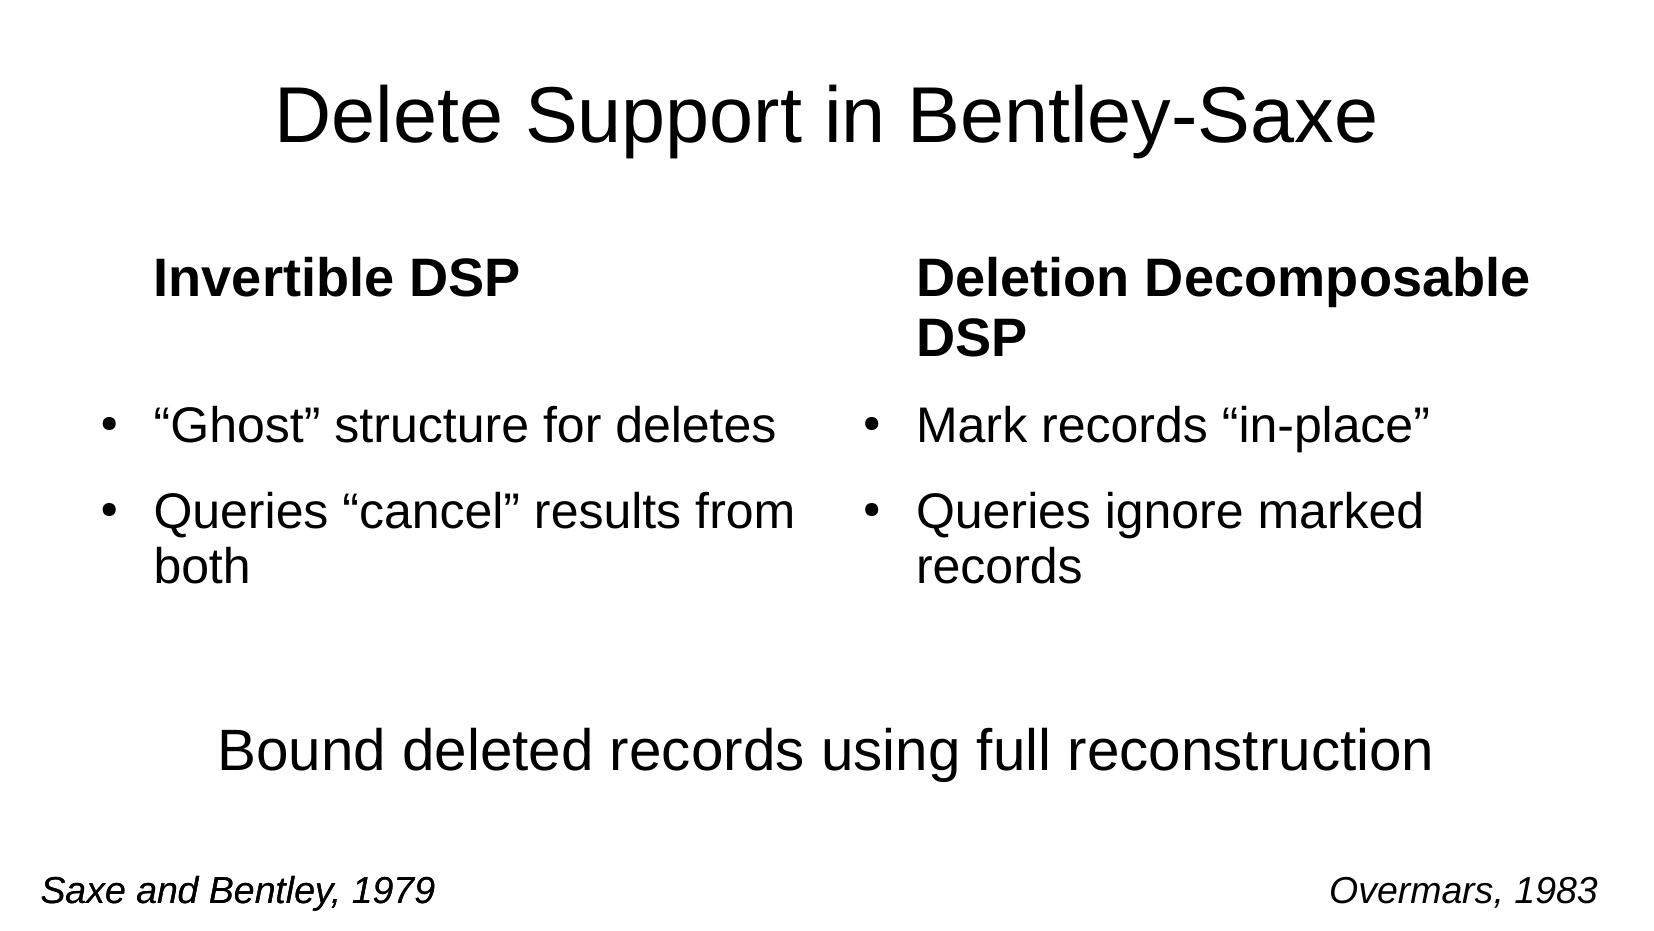

# Delete Support in Bentley-Saxe
Invertible DSP
“Ghost” structure for deletes
Queries “cancel” results from both
Deletion Decomposable DSP
Mark records “in-place”
Queries ignore marked records
Bound deleted records using full reconstruction
Saxe and Bentley, 1979
Saxe and Bentley, 1979
Overmars, 1983